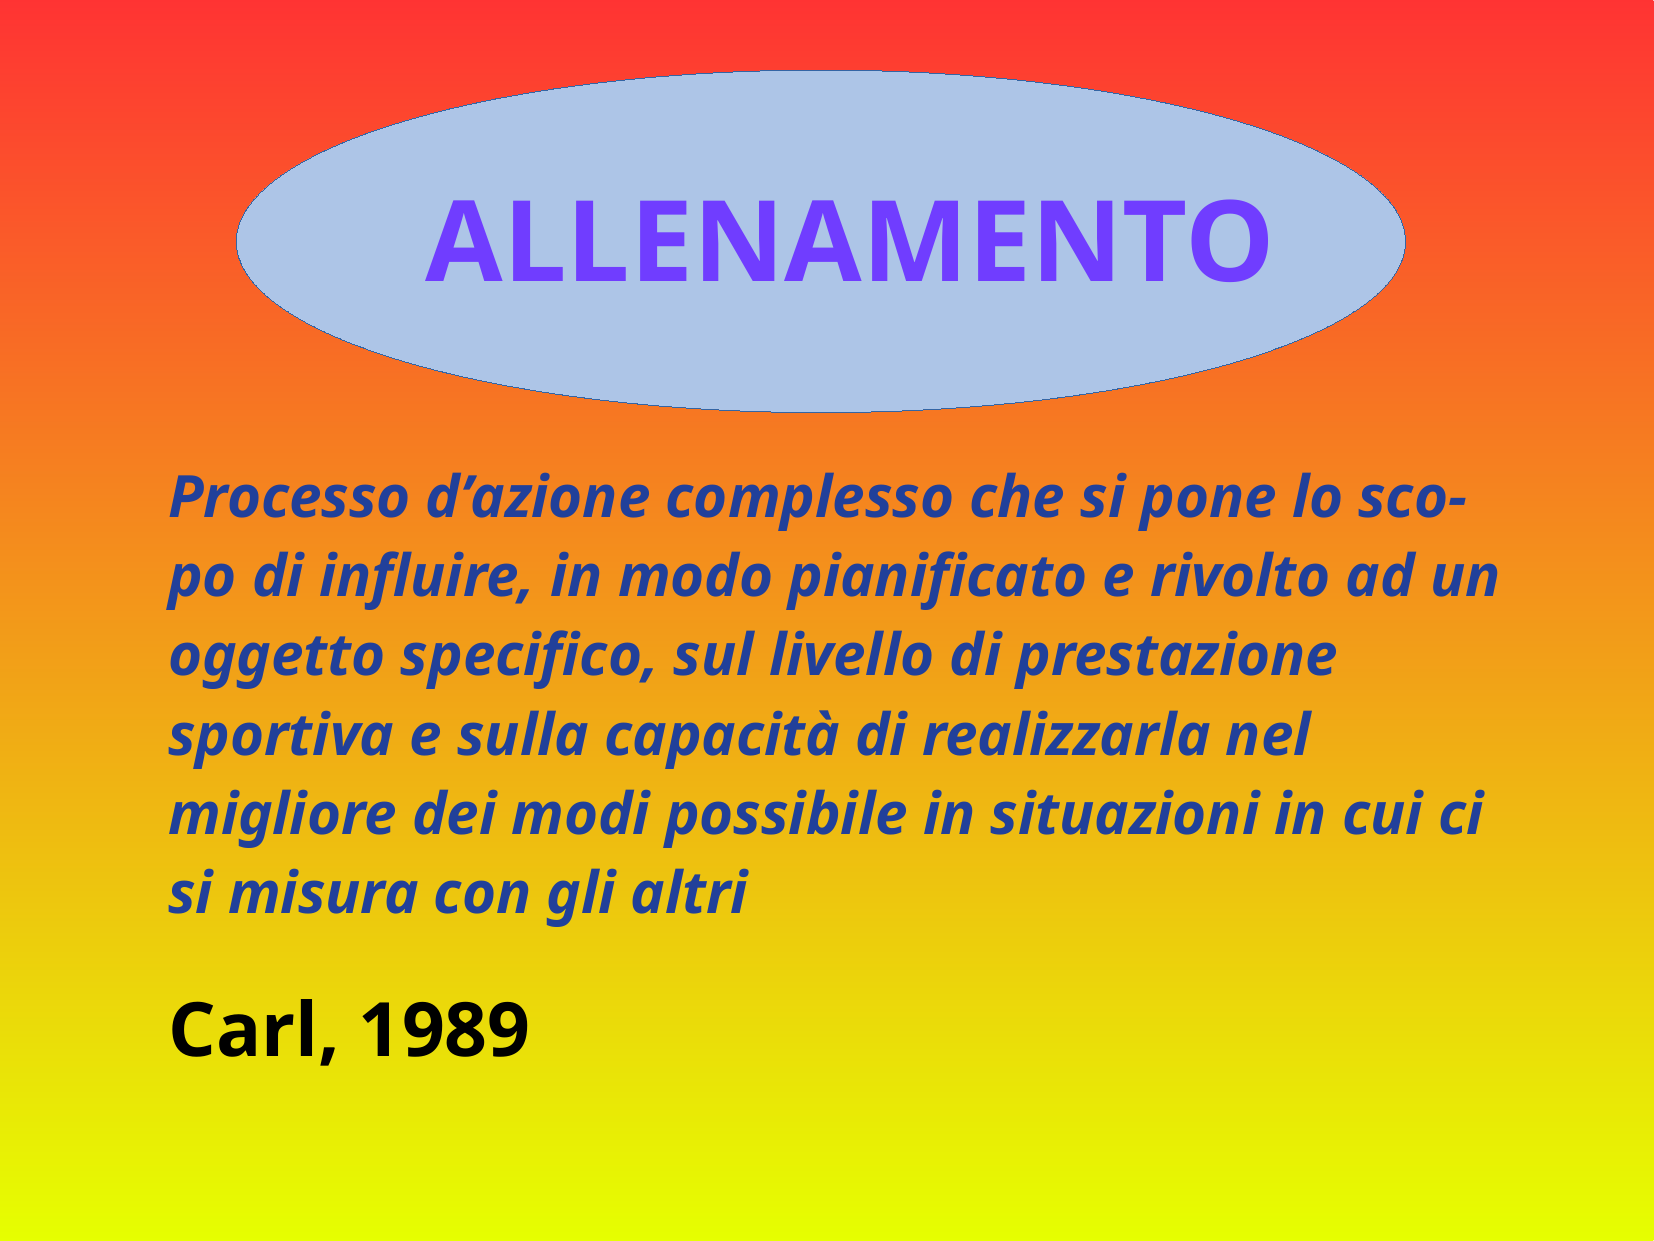

ALLENAMENTO
Processo d’azione complesso che si pone lo sco-po di influire, in modo pianificato e rivolto ad un oggetto specifico, sul livello di prestazione sportiva e sulla capacità di realizzarla nel migliore dei modi possibile in situazioni in cui ci si misura con gli altri
Carl, 1989